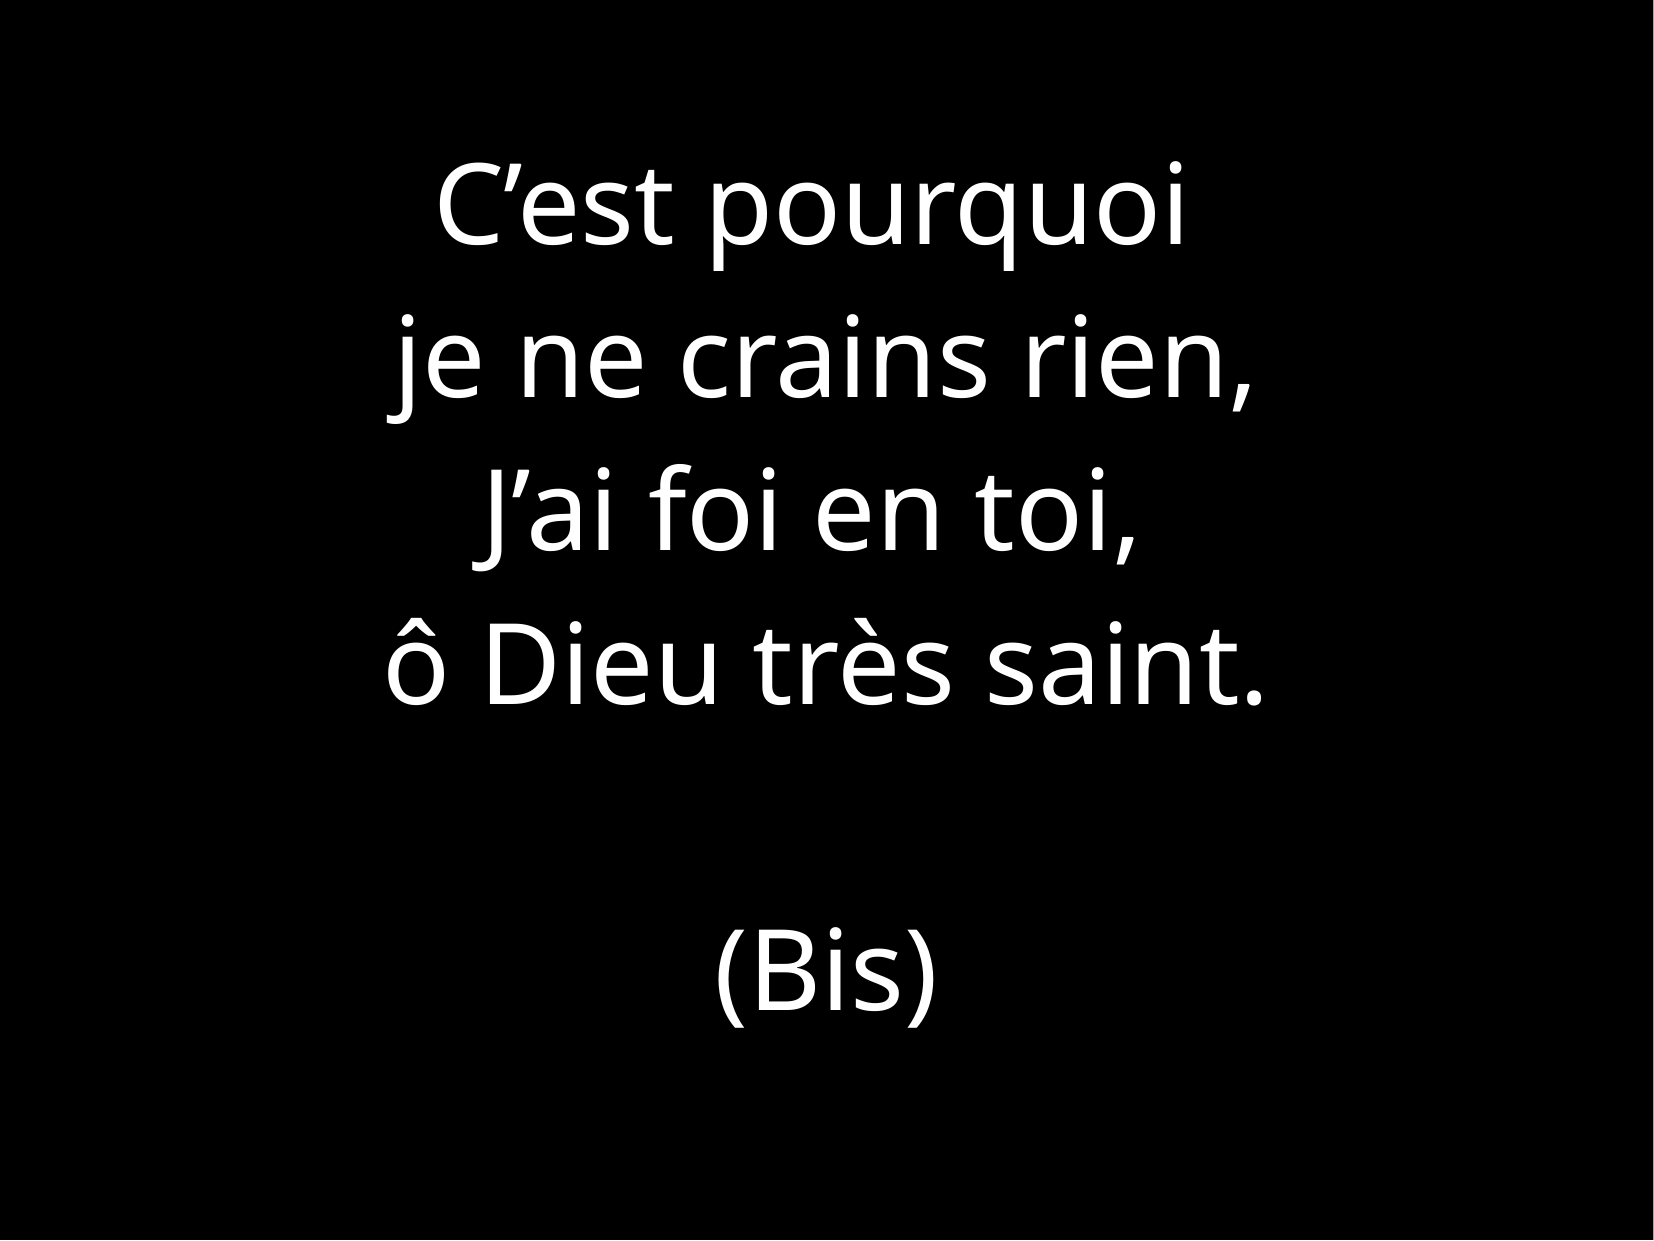

# C’est pourquoi
je ne crains rien,
J’ai foi en toi,
ô Dieu très saint.
(Bis)